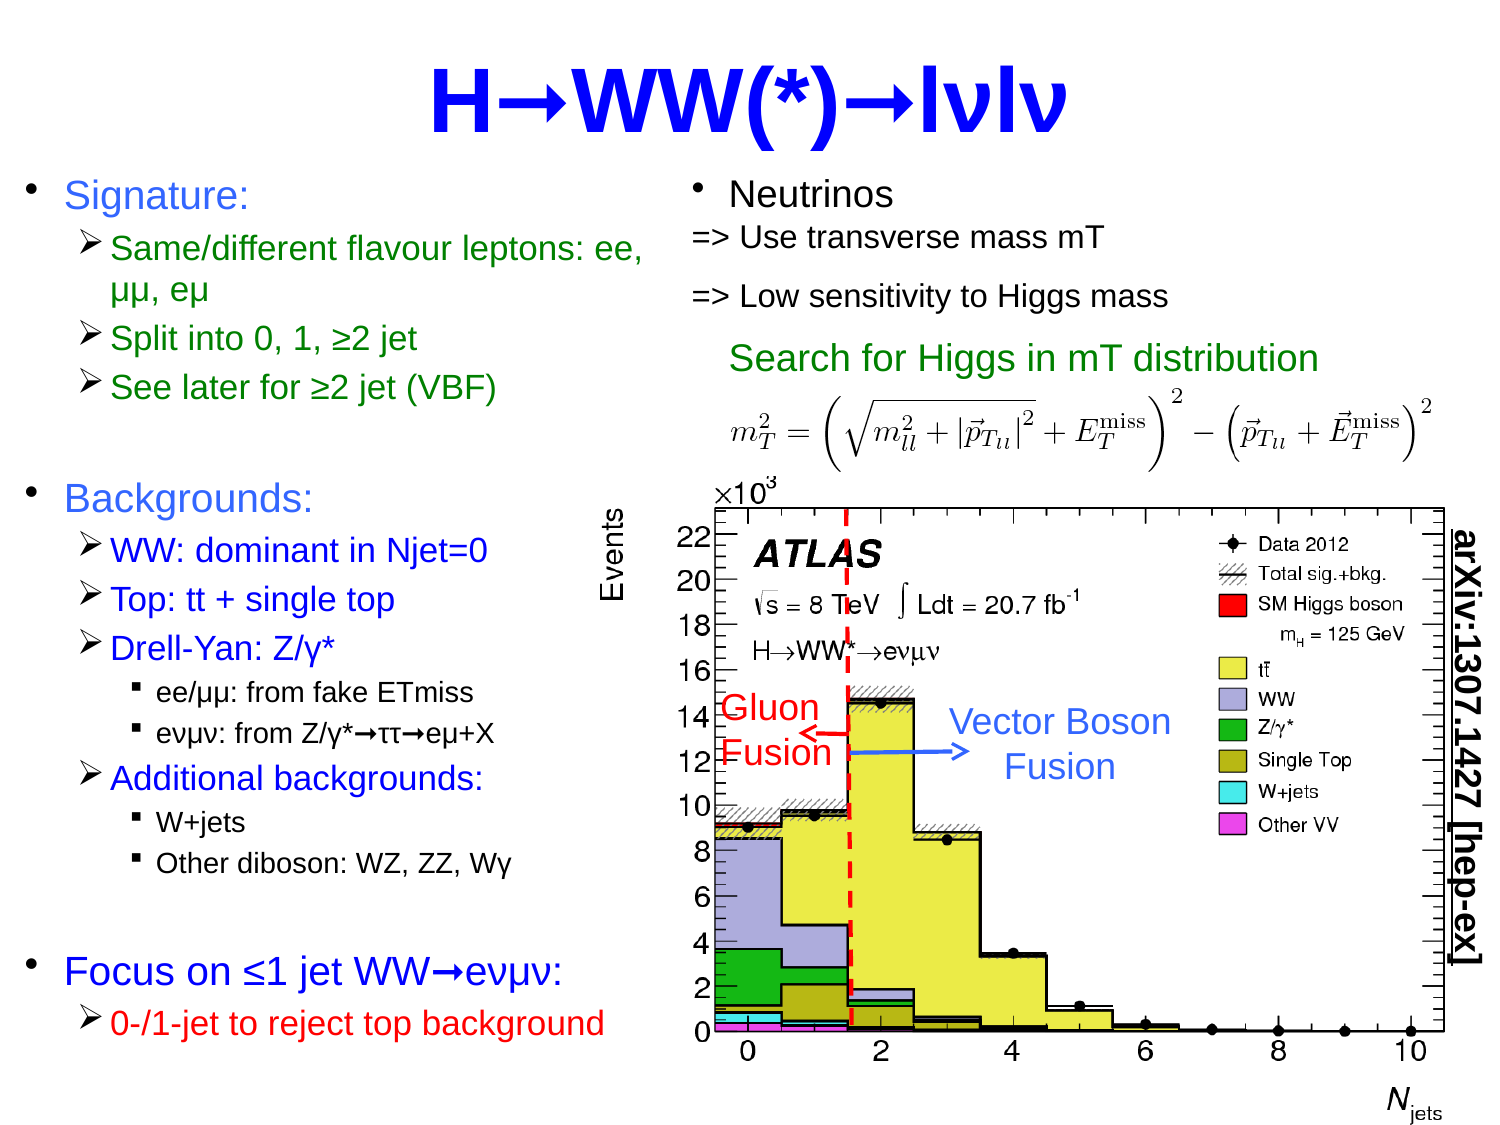

# H➞WW(*)➞lνlν
Signature:
Same/different flavour leptons: ee, μμ, eμ
Split into 0, 1, ≥2 jet
See later for ≥2 jet (VBF)
Backgrounds:
WW: dominant in Njet=0
Top: tt + single top
Drell-Yan: Z/γ*
ee/μμ: from fake ETmiss
eνμν: from Z/γ*➞ττ➞eμ+X
Additional backgrounds:
W+jets
Other diboson: WZ, ZZ, Wγ
Focus on ≤1 jet WW➞eνμν:
0-/1-jet to reject top background
Νeutrinos
=> Use transverse mass mT
=> Low sensitivity to Higgs mass
Search for Higgs in mT distribution
Gluon Fusion
Vector Boson Fusion
arXiv:1307.1427 [hep-ex]